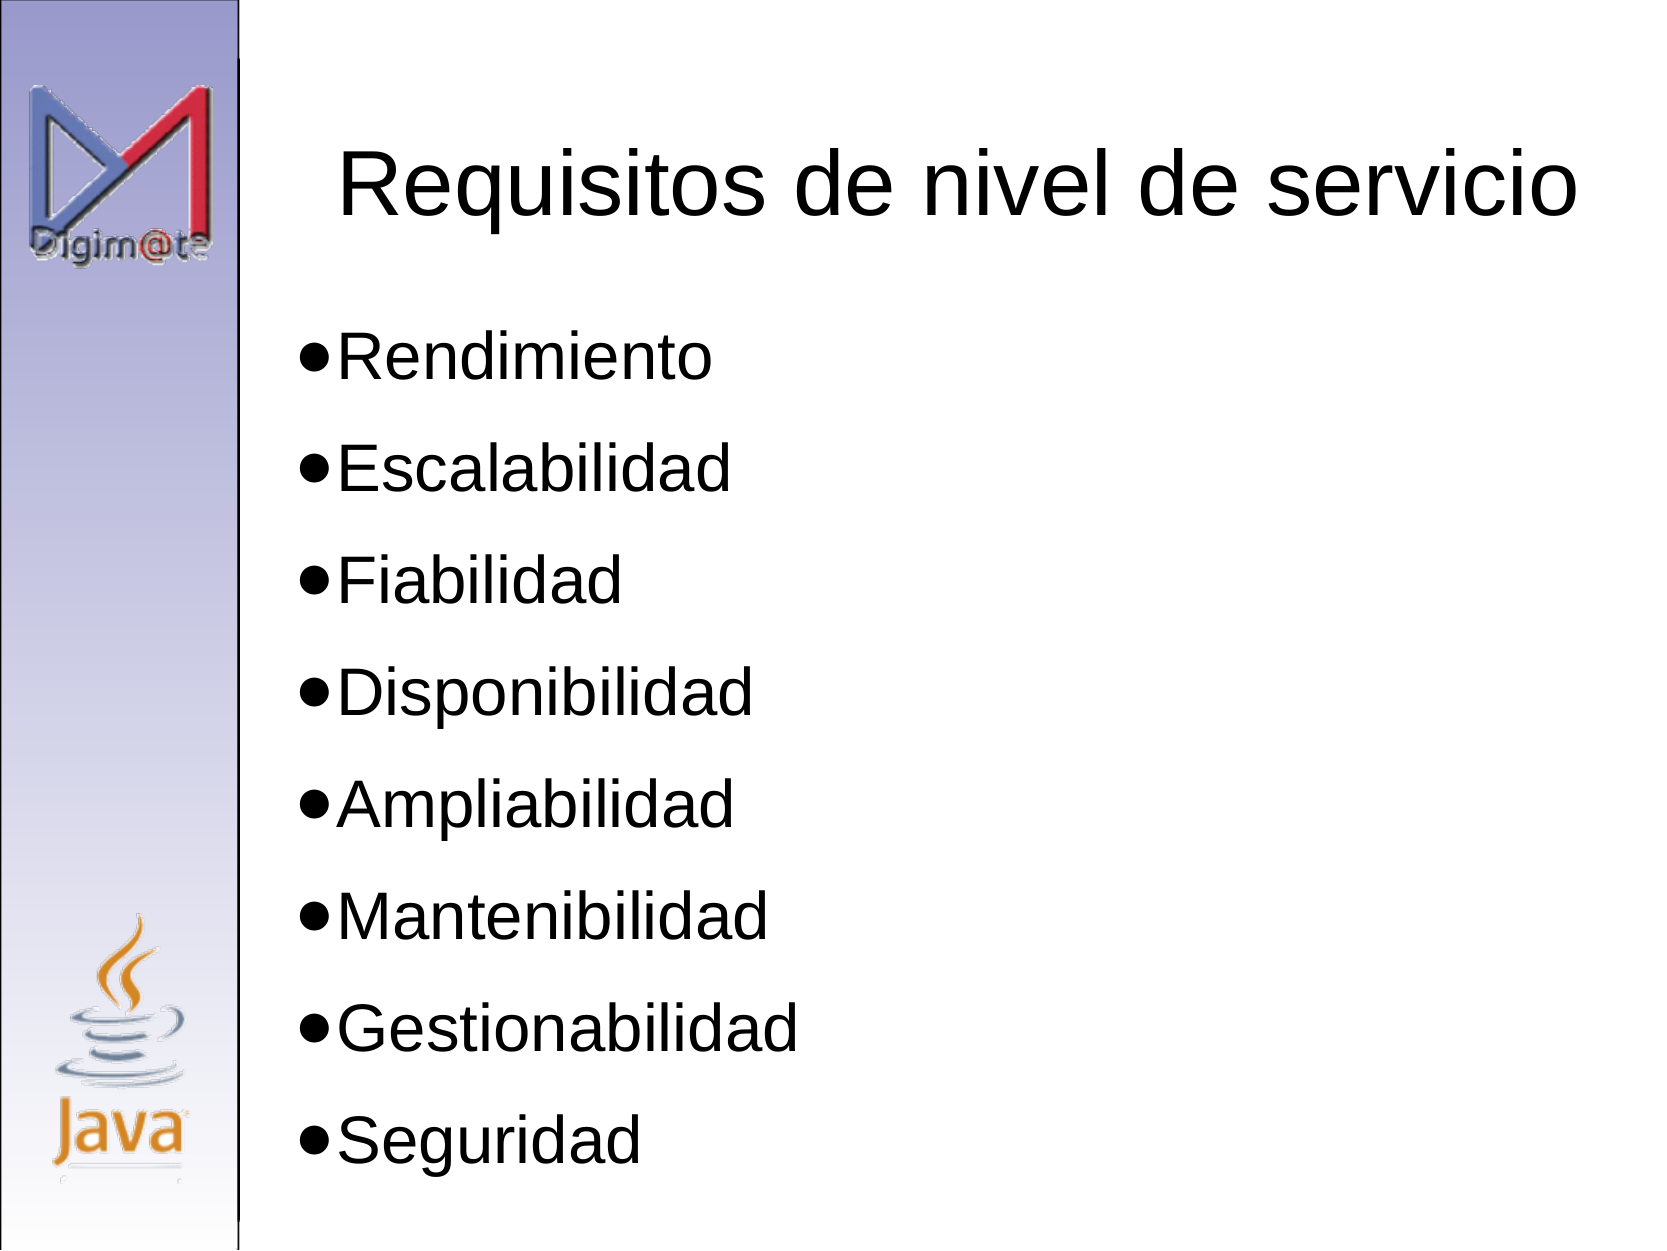

# Requisitos de nivel de servicio
Rendimiento
Escalabilidad
Fiabilidad
Disponibilidad
Ampliabilidad
Mantenibilidad
Gestionabilidad
Seguridad